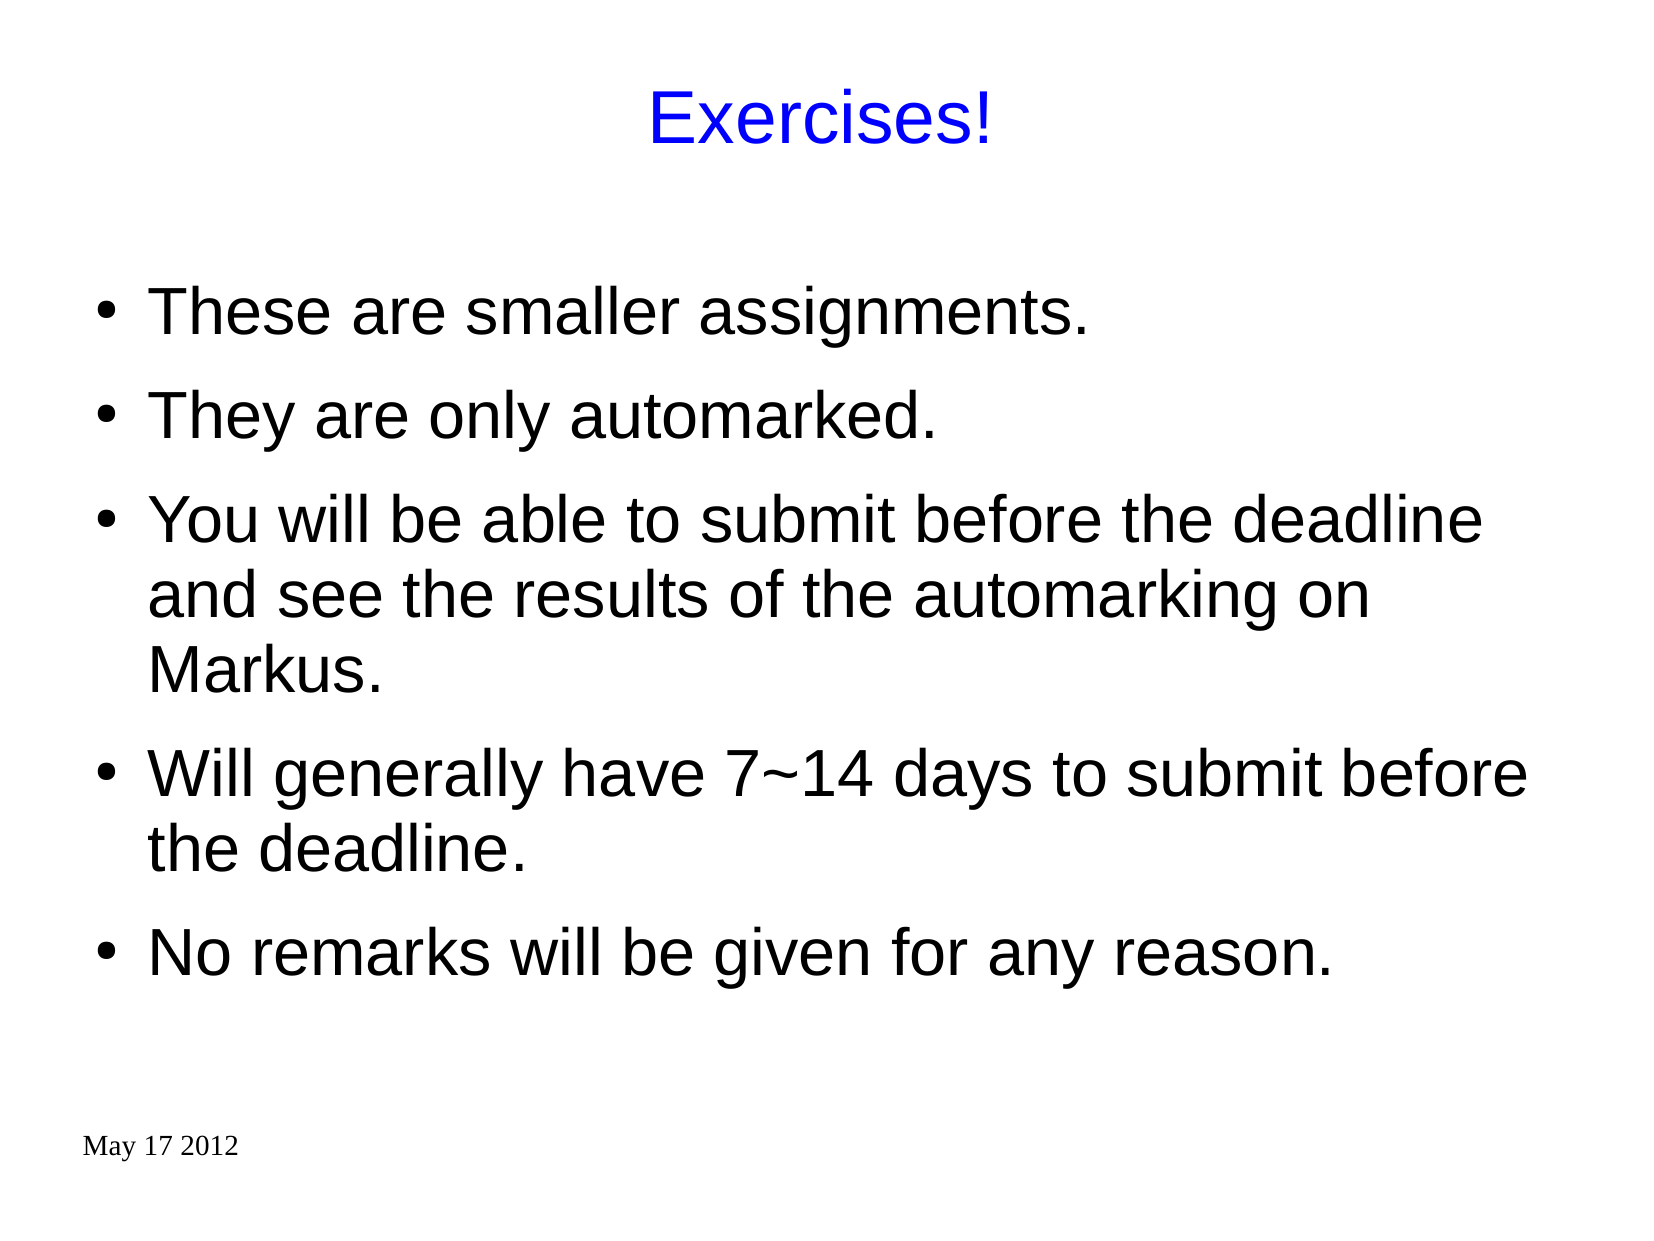

# Exercises!
These are smaller assignments.
They are only automarked.
You will be able to submit before the deadline and see the results of the automarking on Markus.
Will generally have 7~14 days to submit before the deadline.
No remarks will be given for any reason.
May 17 2012